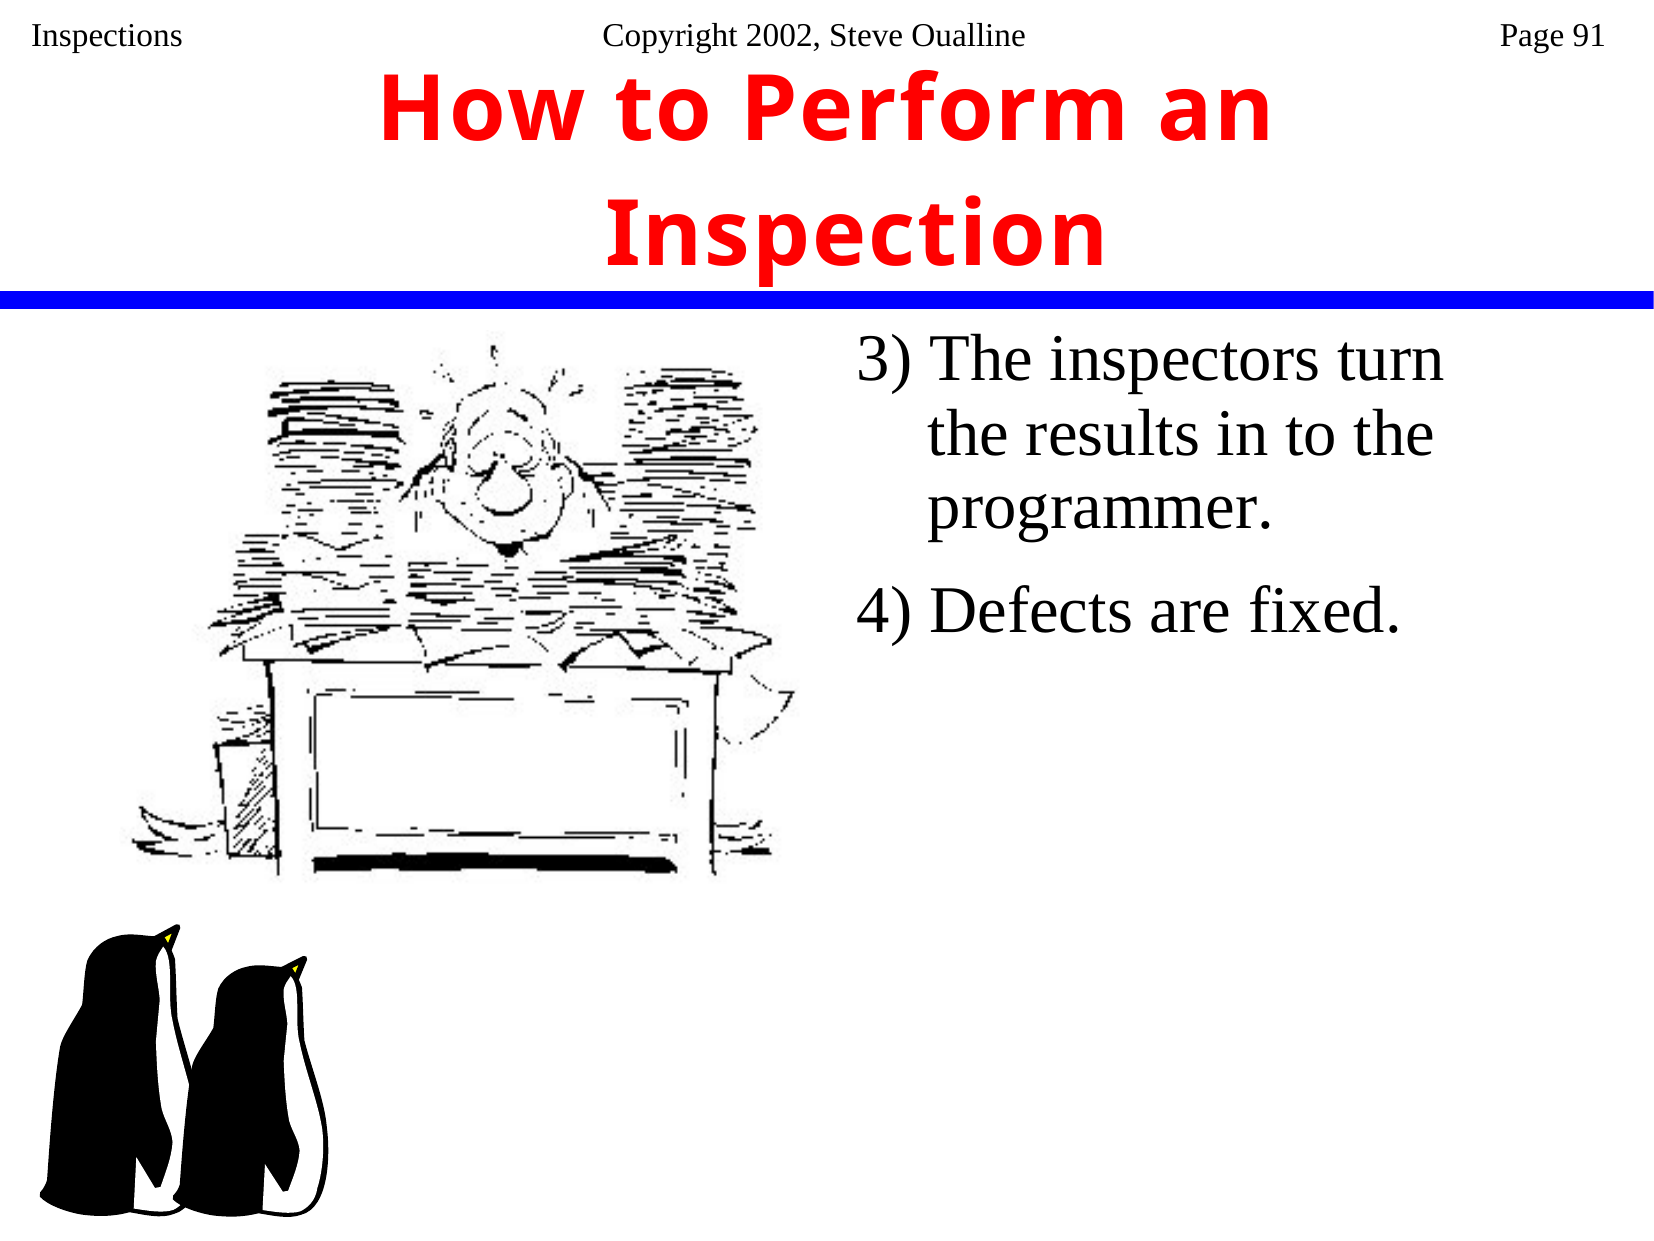

# How to Perform an Inspection
3) The inspectors turn the results in to the programmer.
4) Defects are fixed.